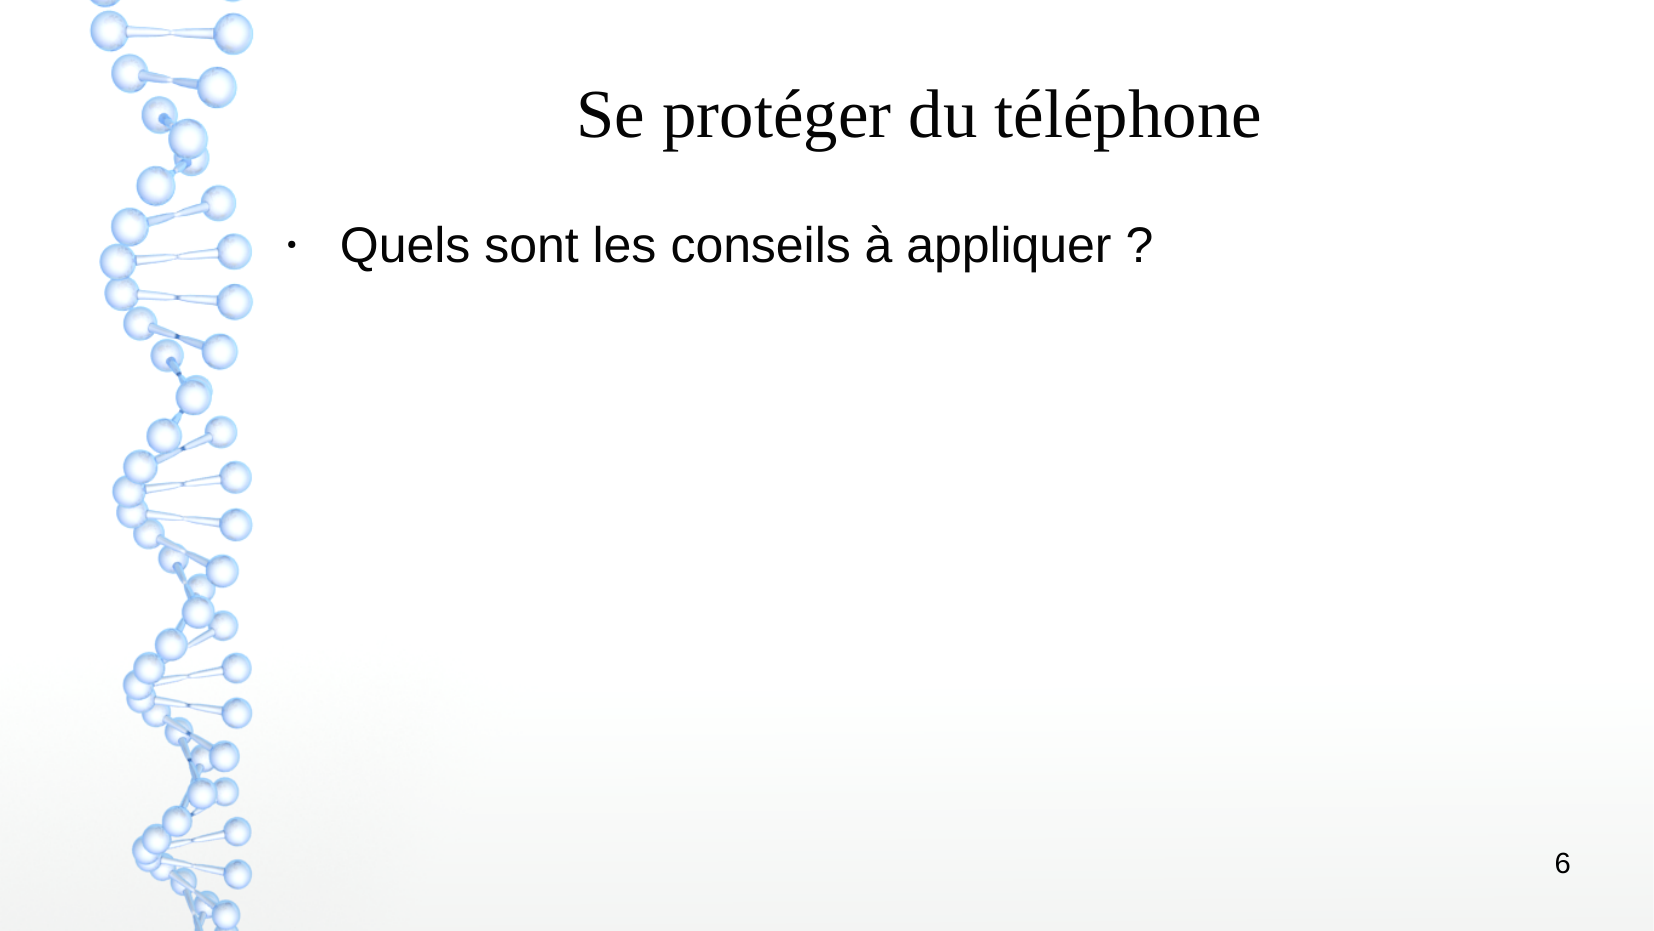

# Se protéger du téléphone
Quels sont les conseils à appliquer ?
6